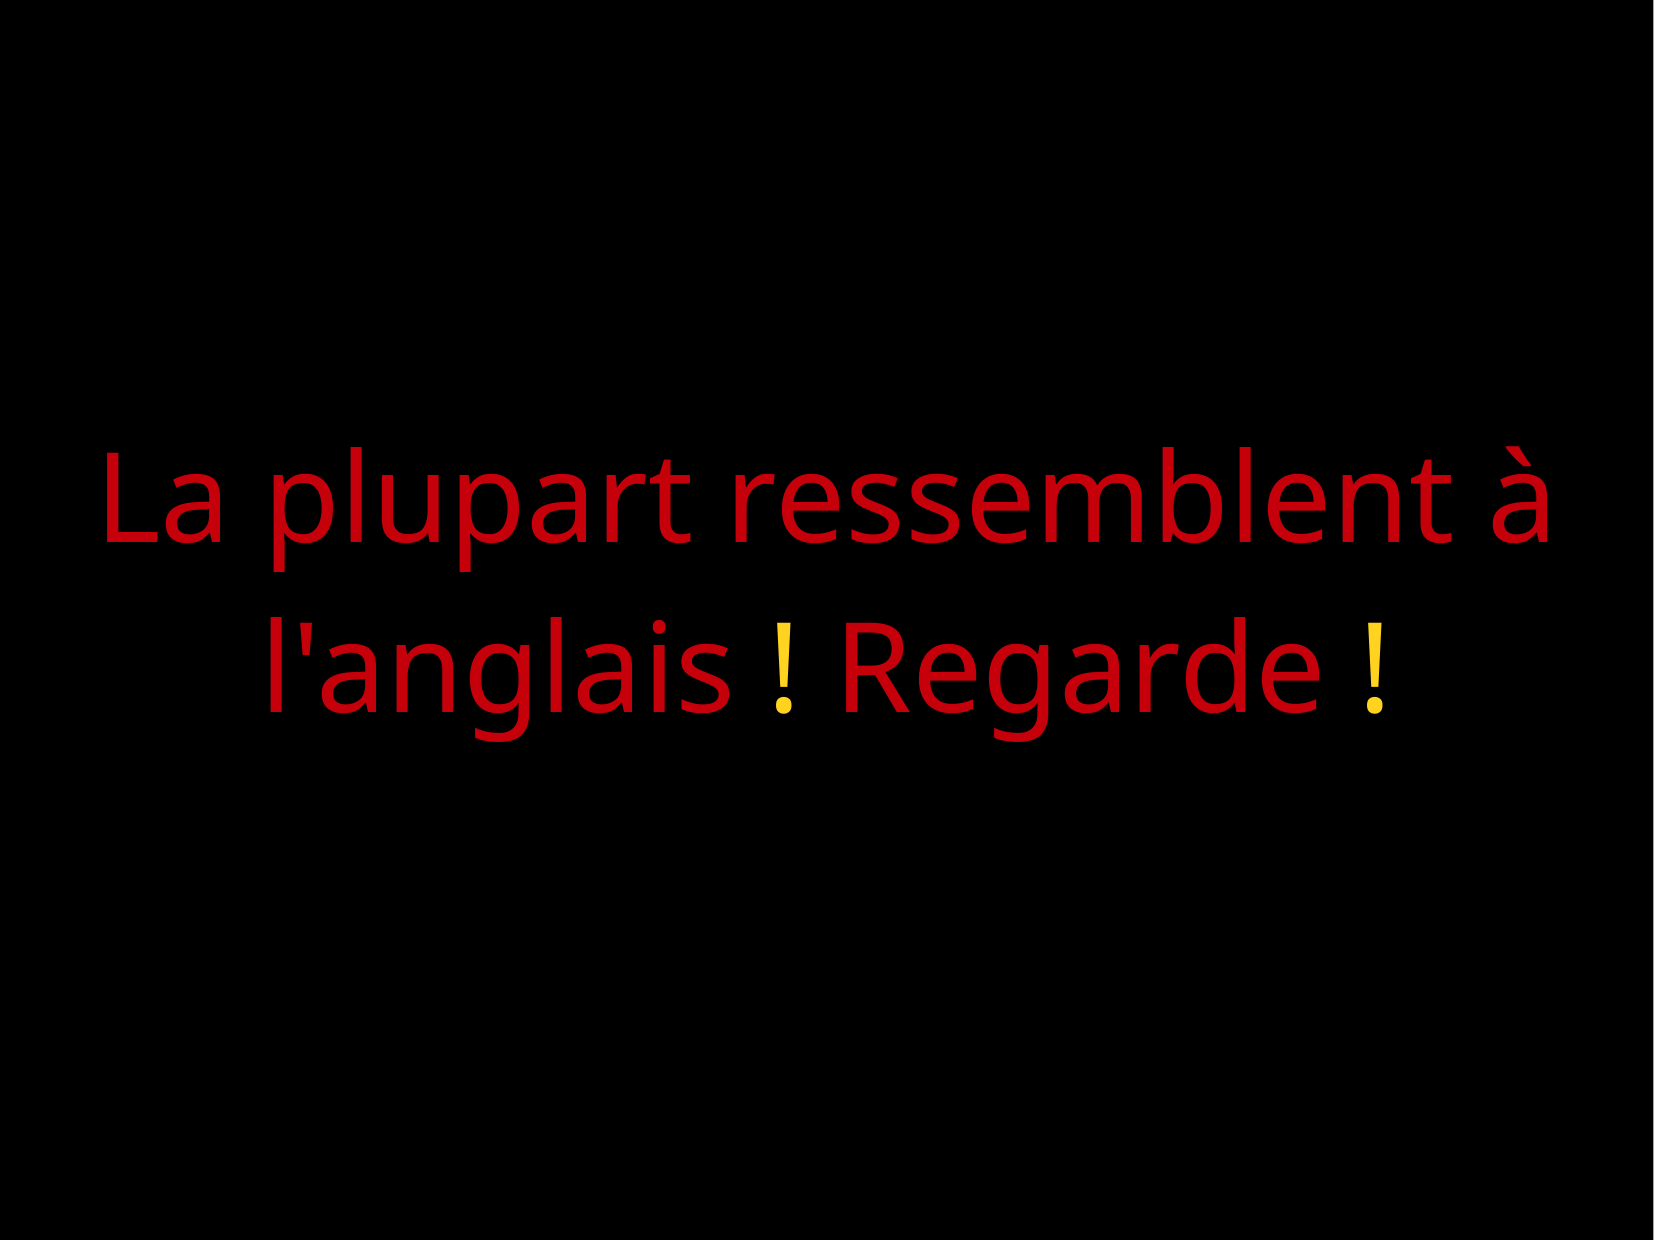

# La plupart ressemblent à l'anglais ! Regarde !